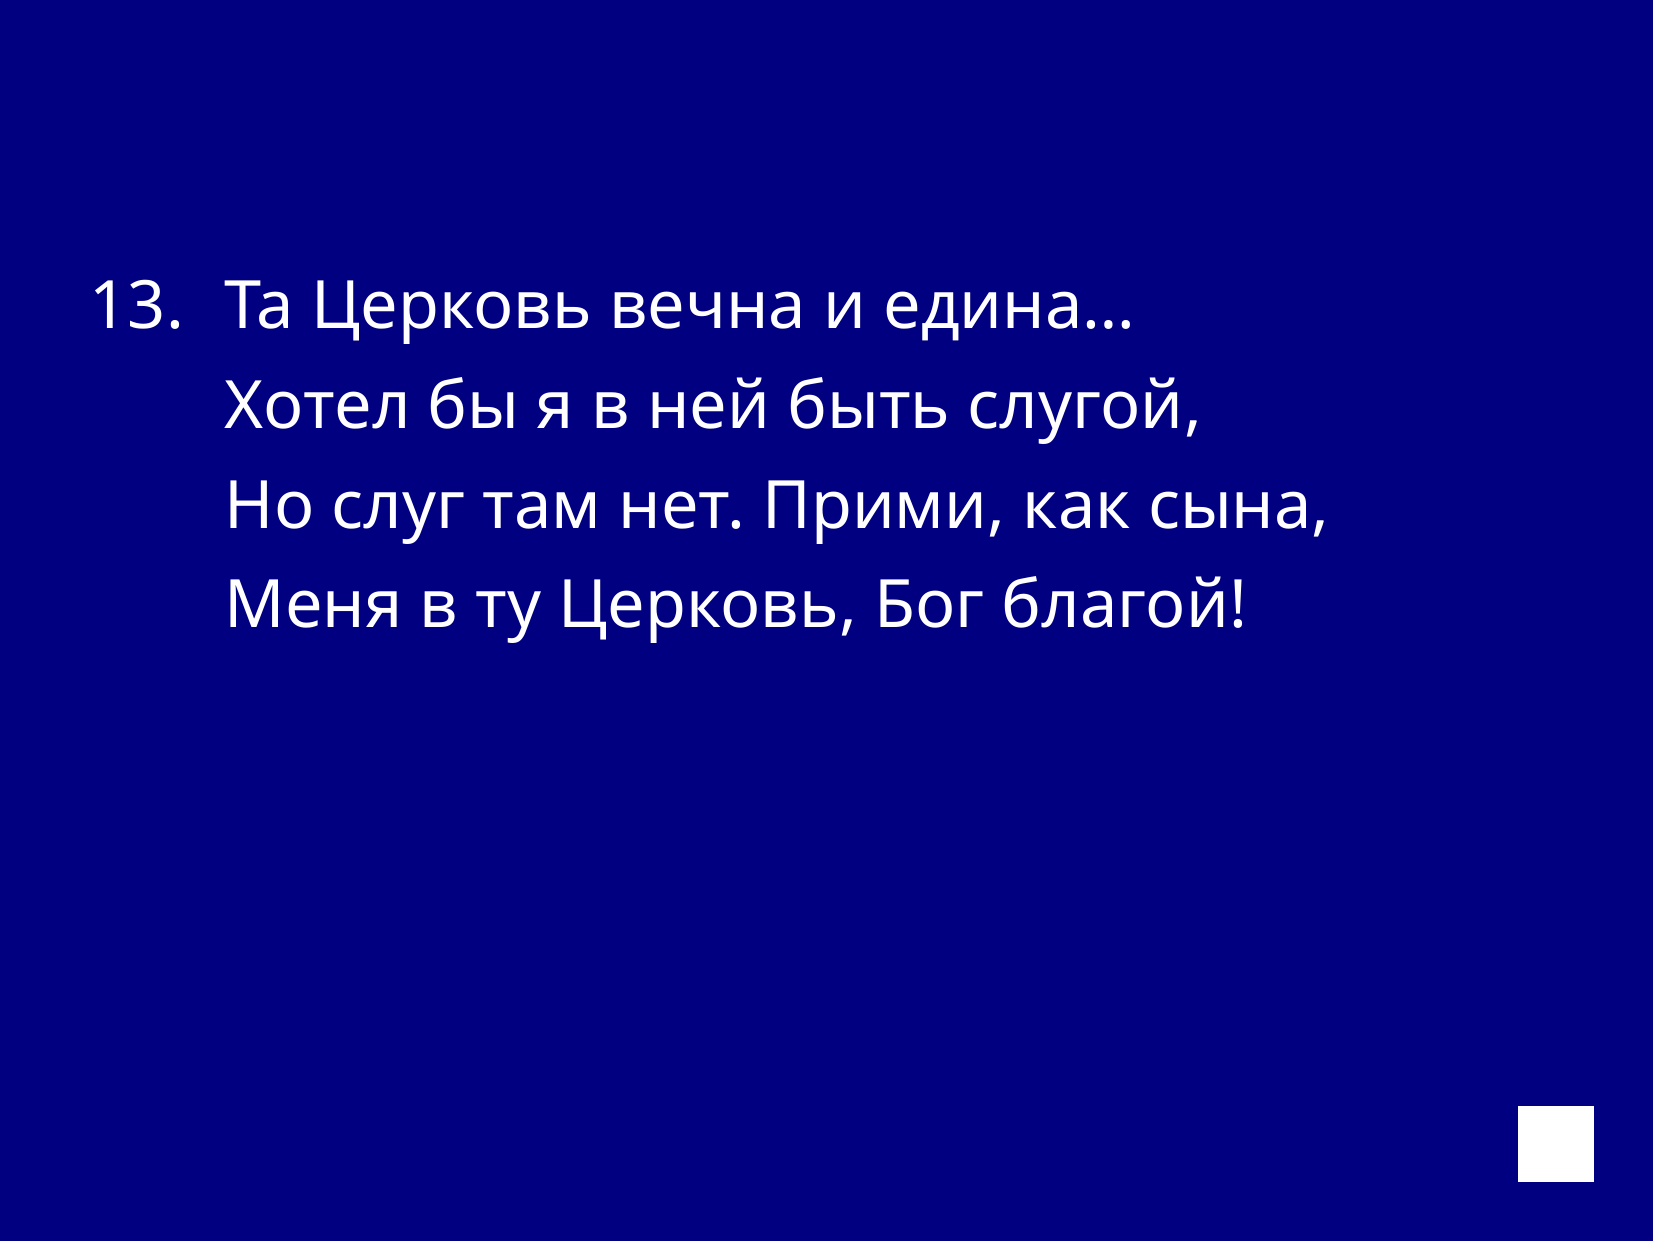

13.	Та Церковь вечна и едина…
	Хотел бы я в ней быть слугой,
	Но слуг там нет. Прими, как сына,
	Меня в ту Церковь, Бог благой!